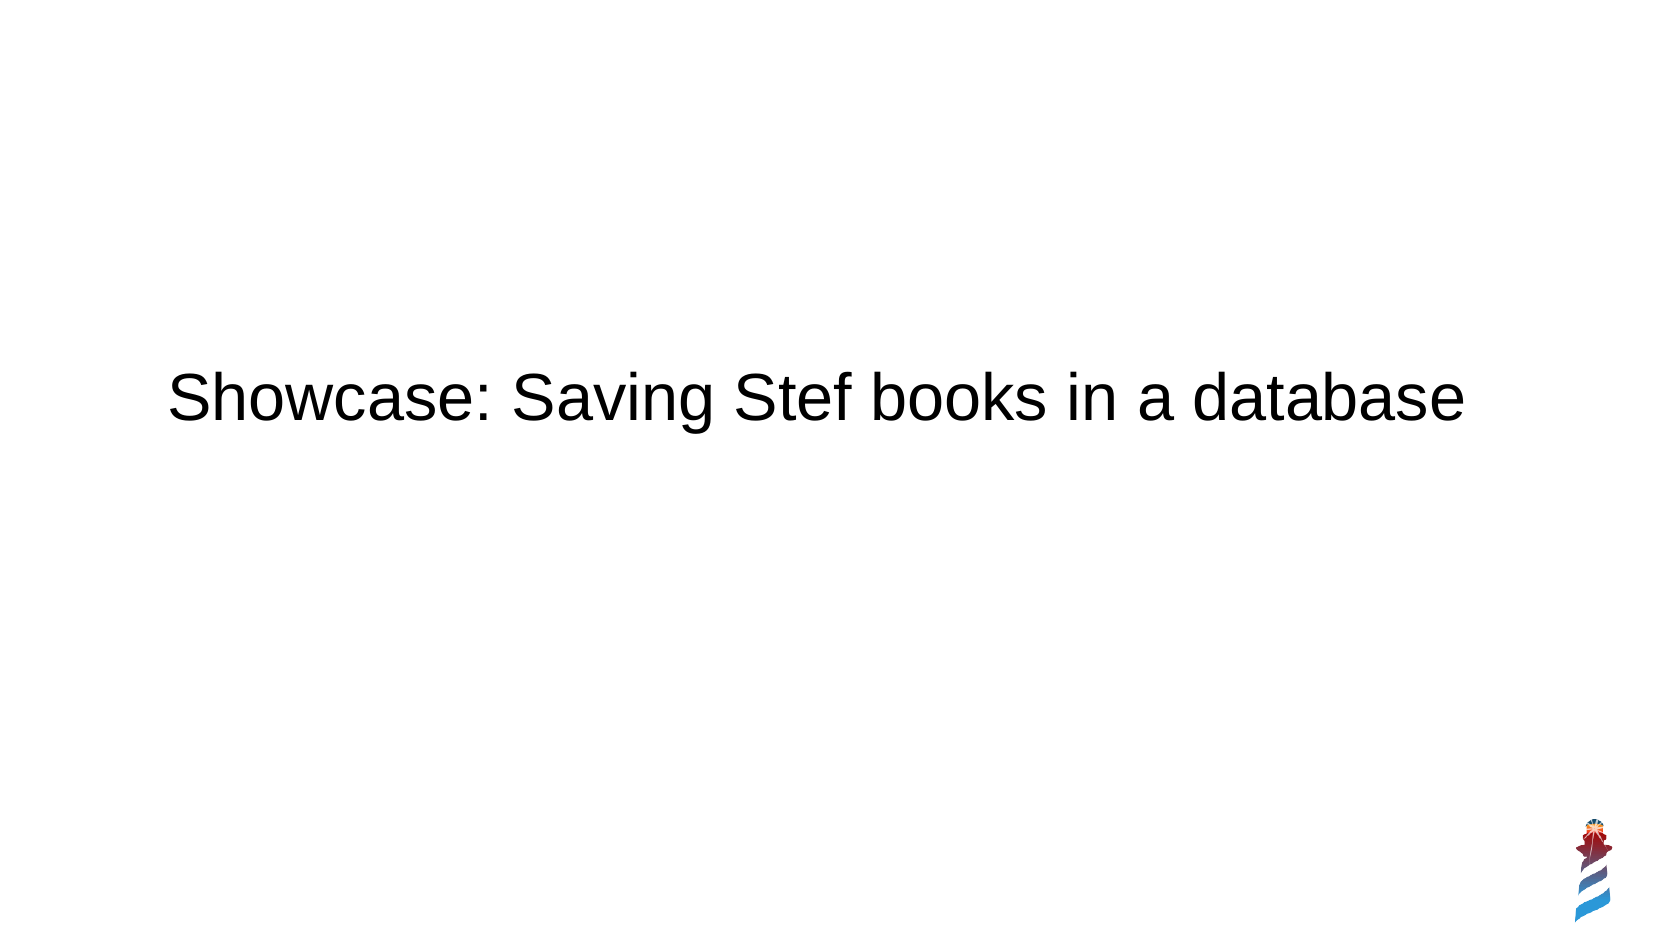

# Showcase: Saving Stef books in a database